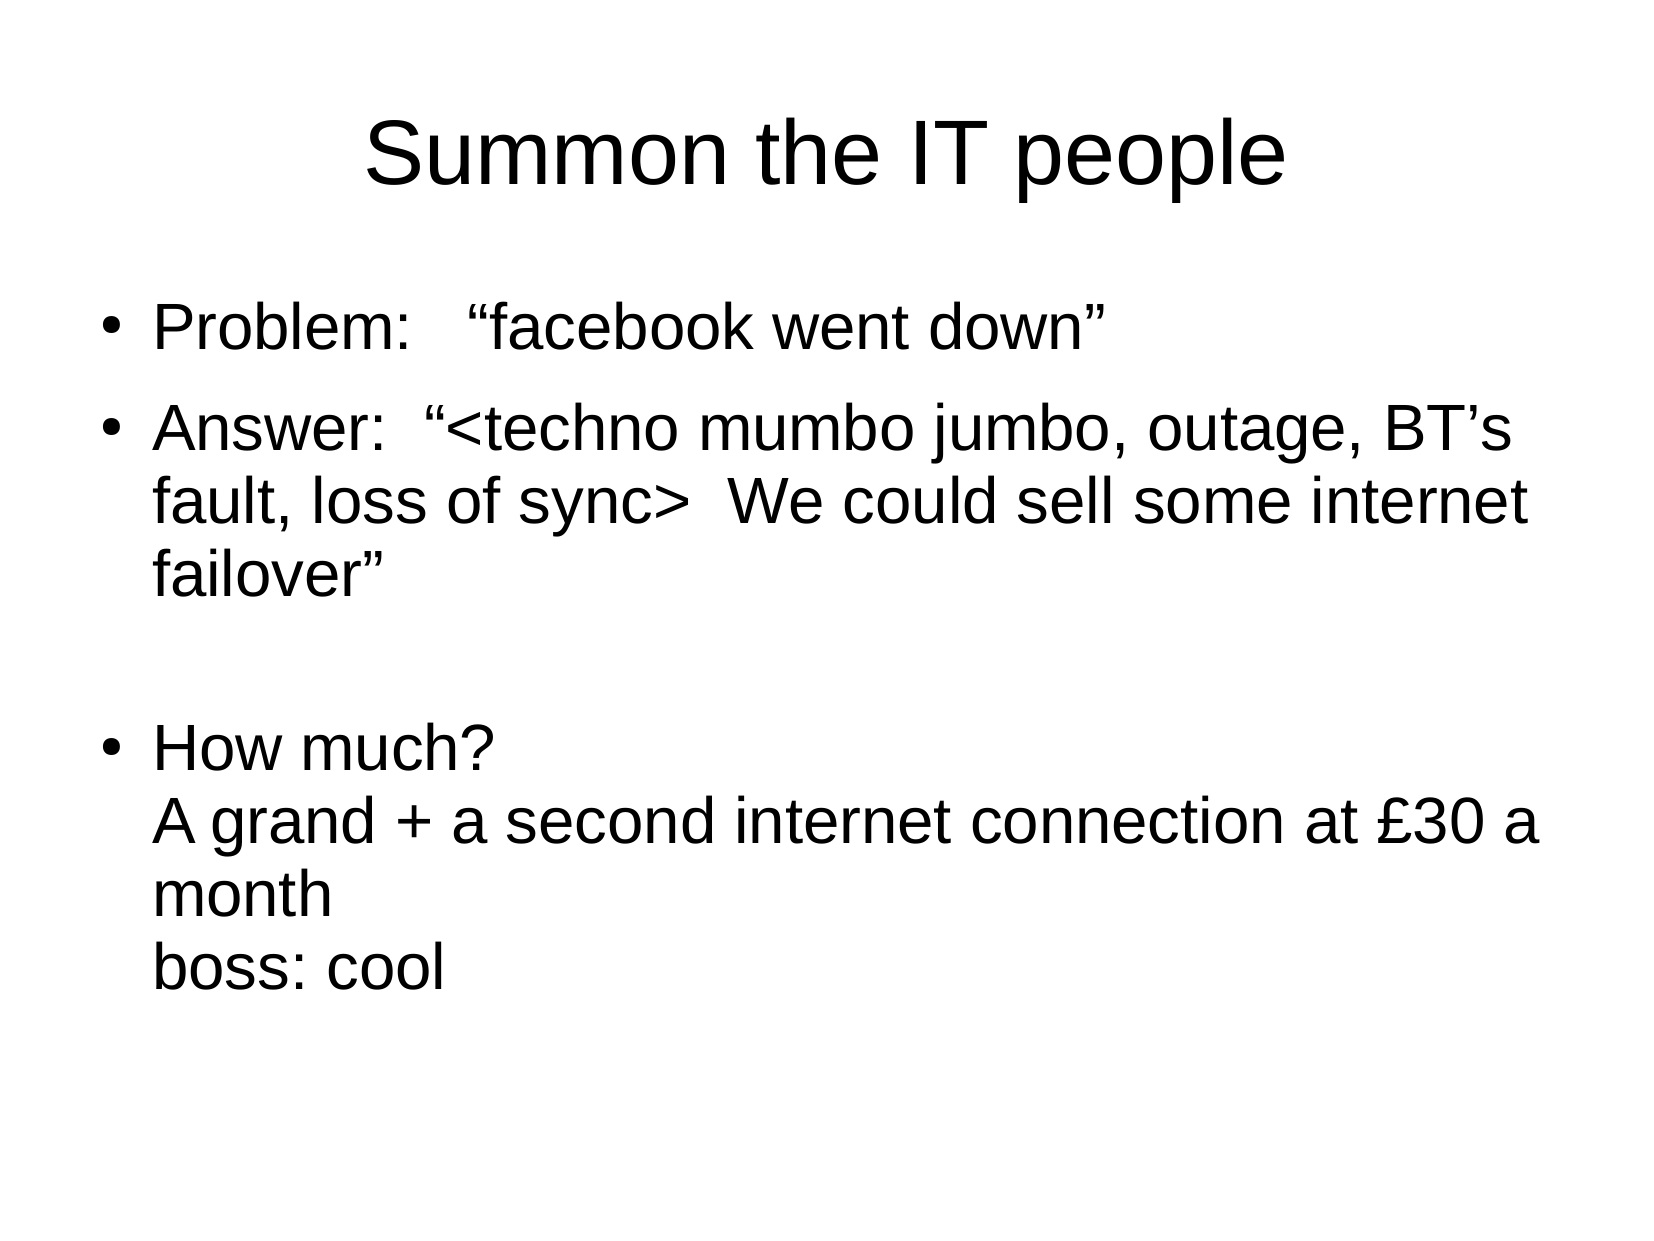

# Summon the IT people
Problem: “facebook went down”
Answer: “<techno mumbo jumbo, outage, BT’s fault, loss of sync> We could sell some internet failover”
How much?
A grand + a second internet connection at £30 a month
boss: cool